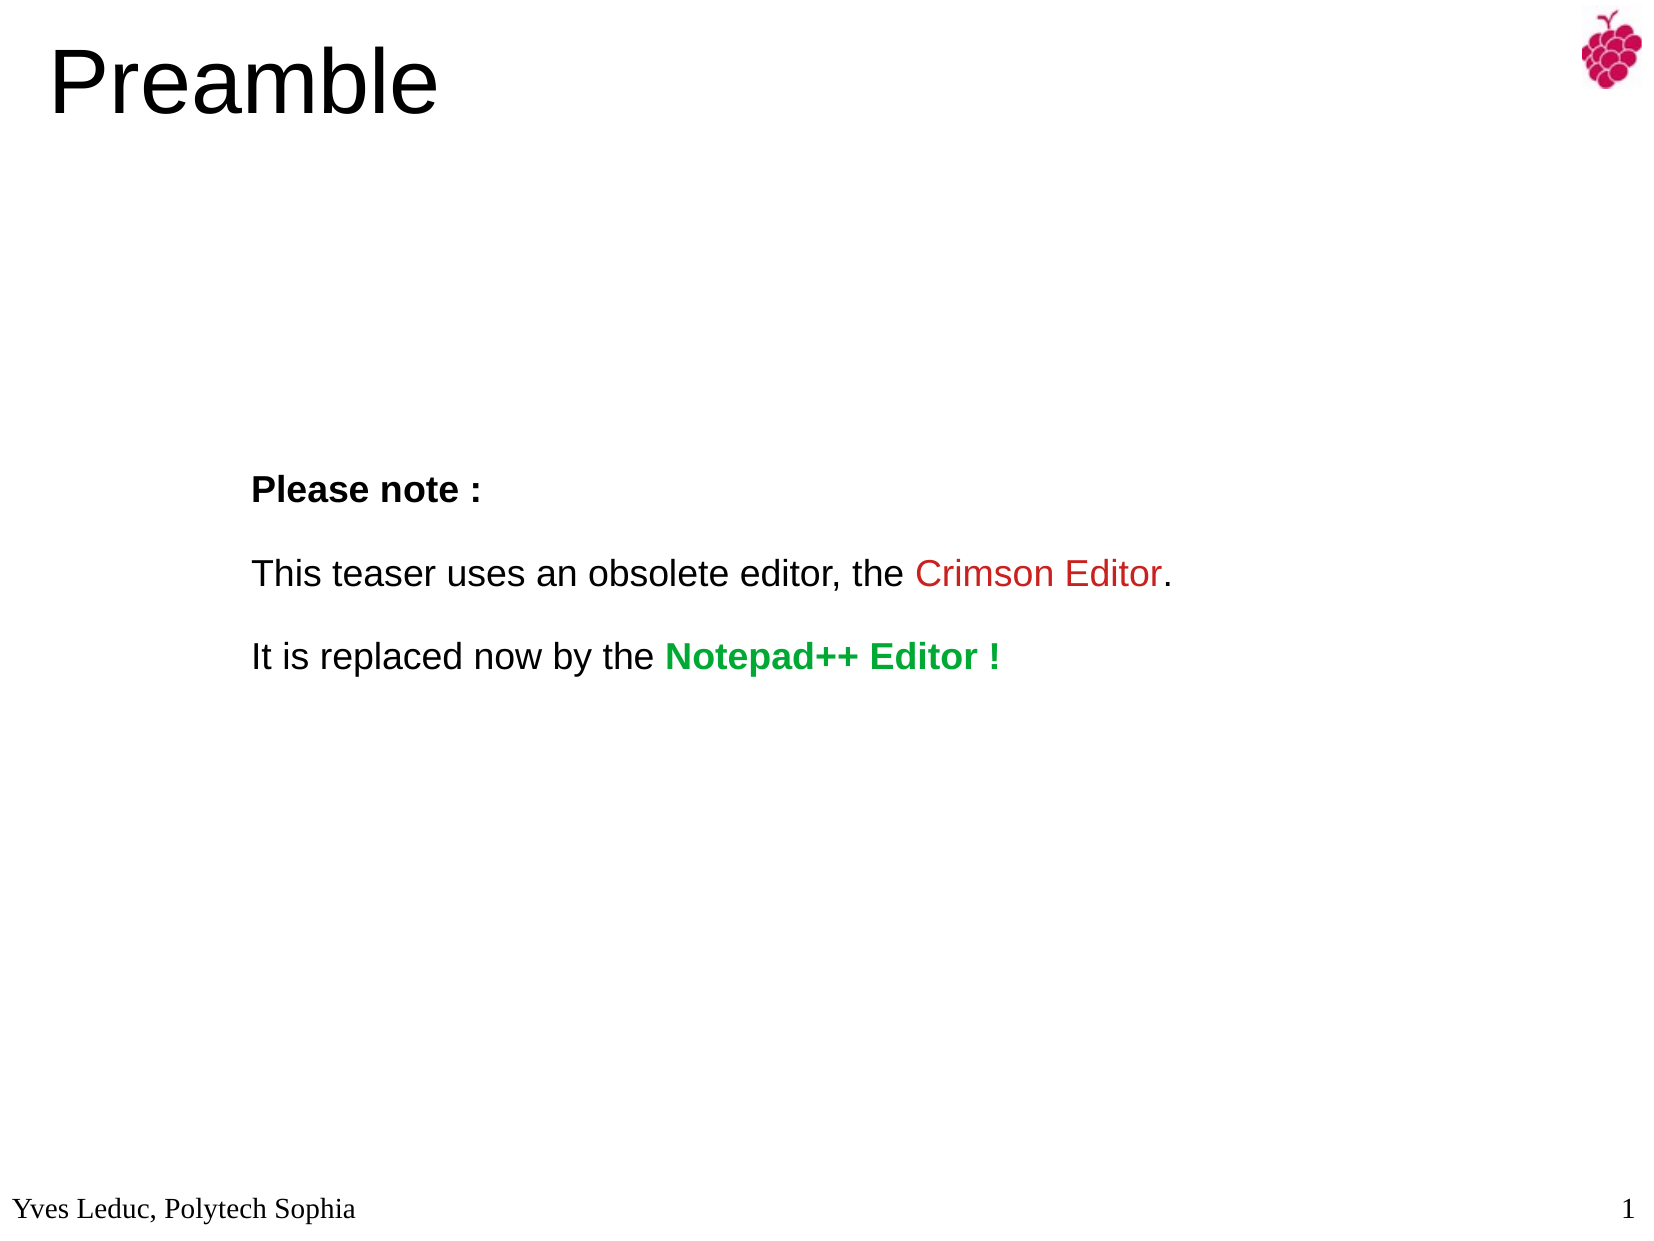

Preamble
Please note :
This teaser uses an obsolete editor, the Crimson Editor.
It is replaced now by the Notepad++ Editor !
Yves Leduc, Polytech Sophia
1